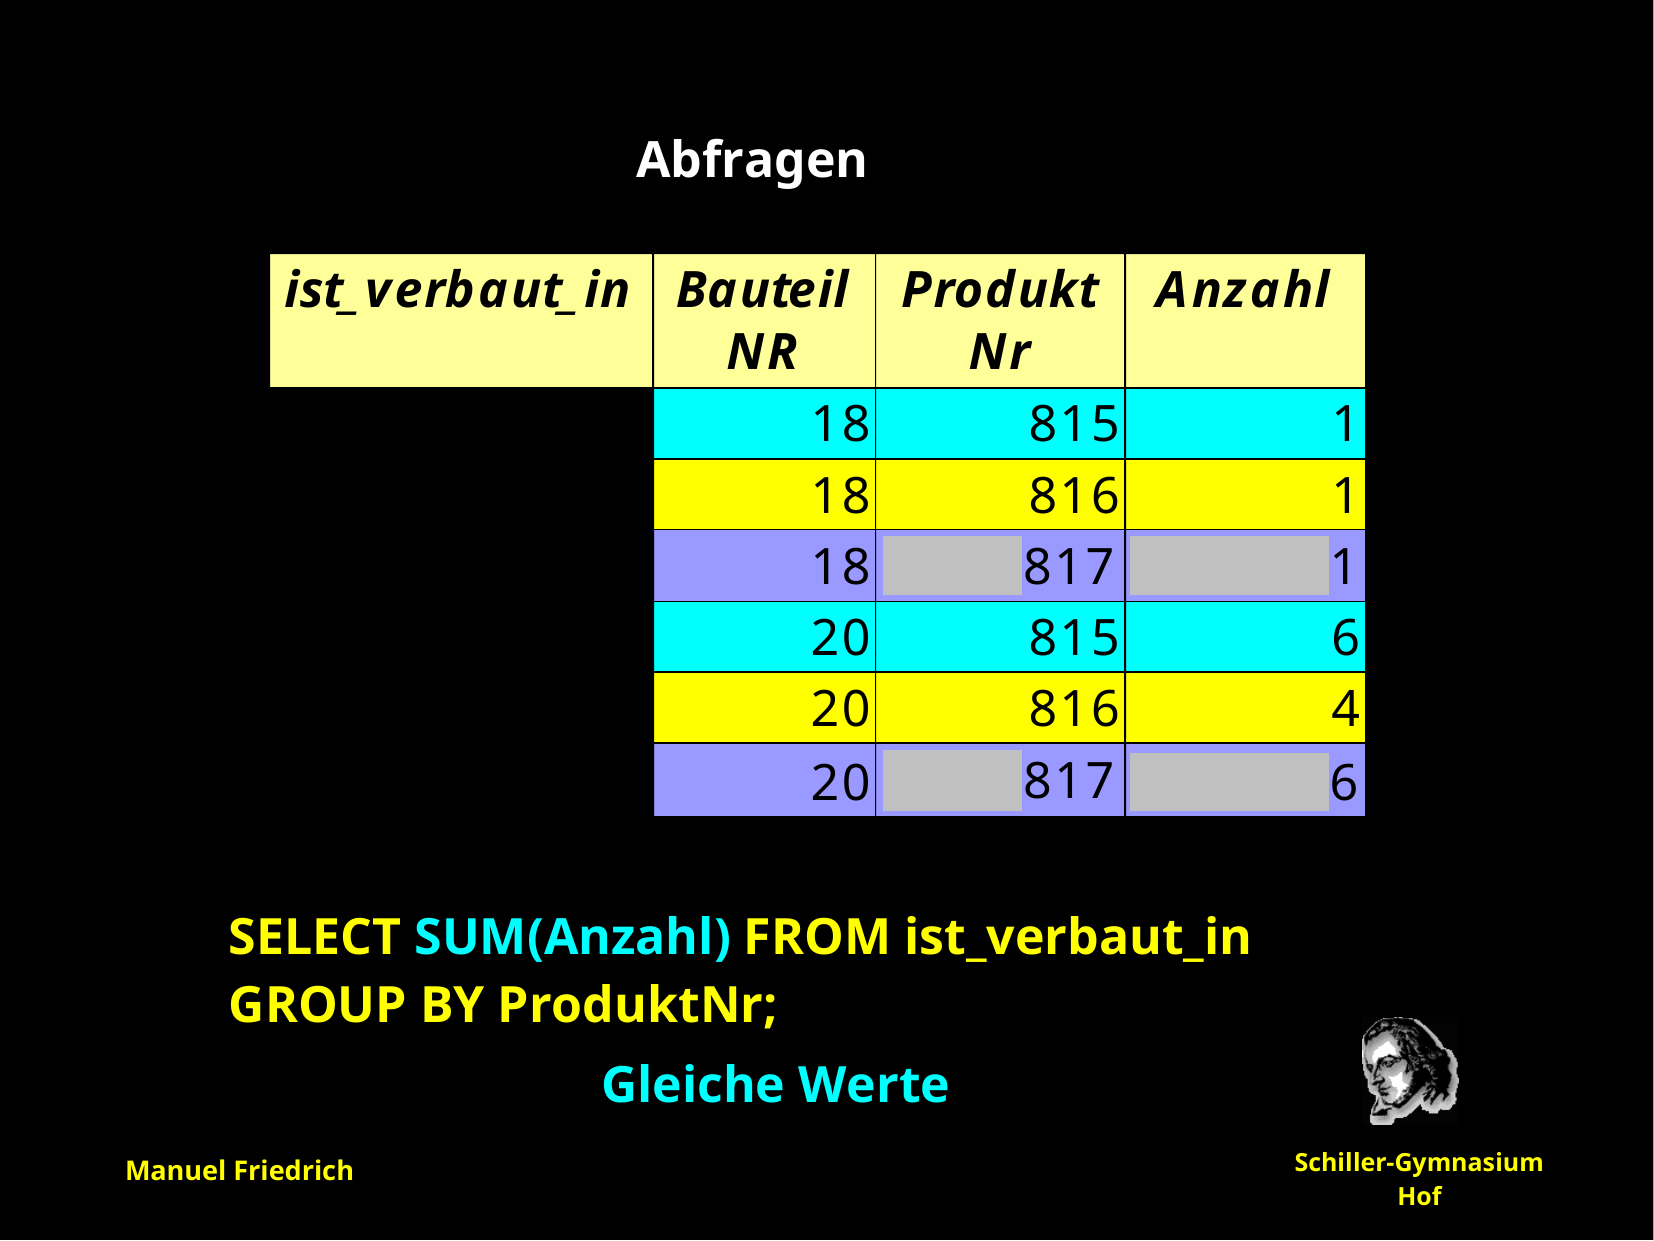

Abfragen
SELECT SUM(Anzahl) FROM ist_verbaut_in GROUP BY ProduktNr;
Gleiche Werte
Schiller-Gymnasium
Hof
Manuel Friedrich